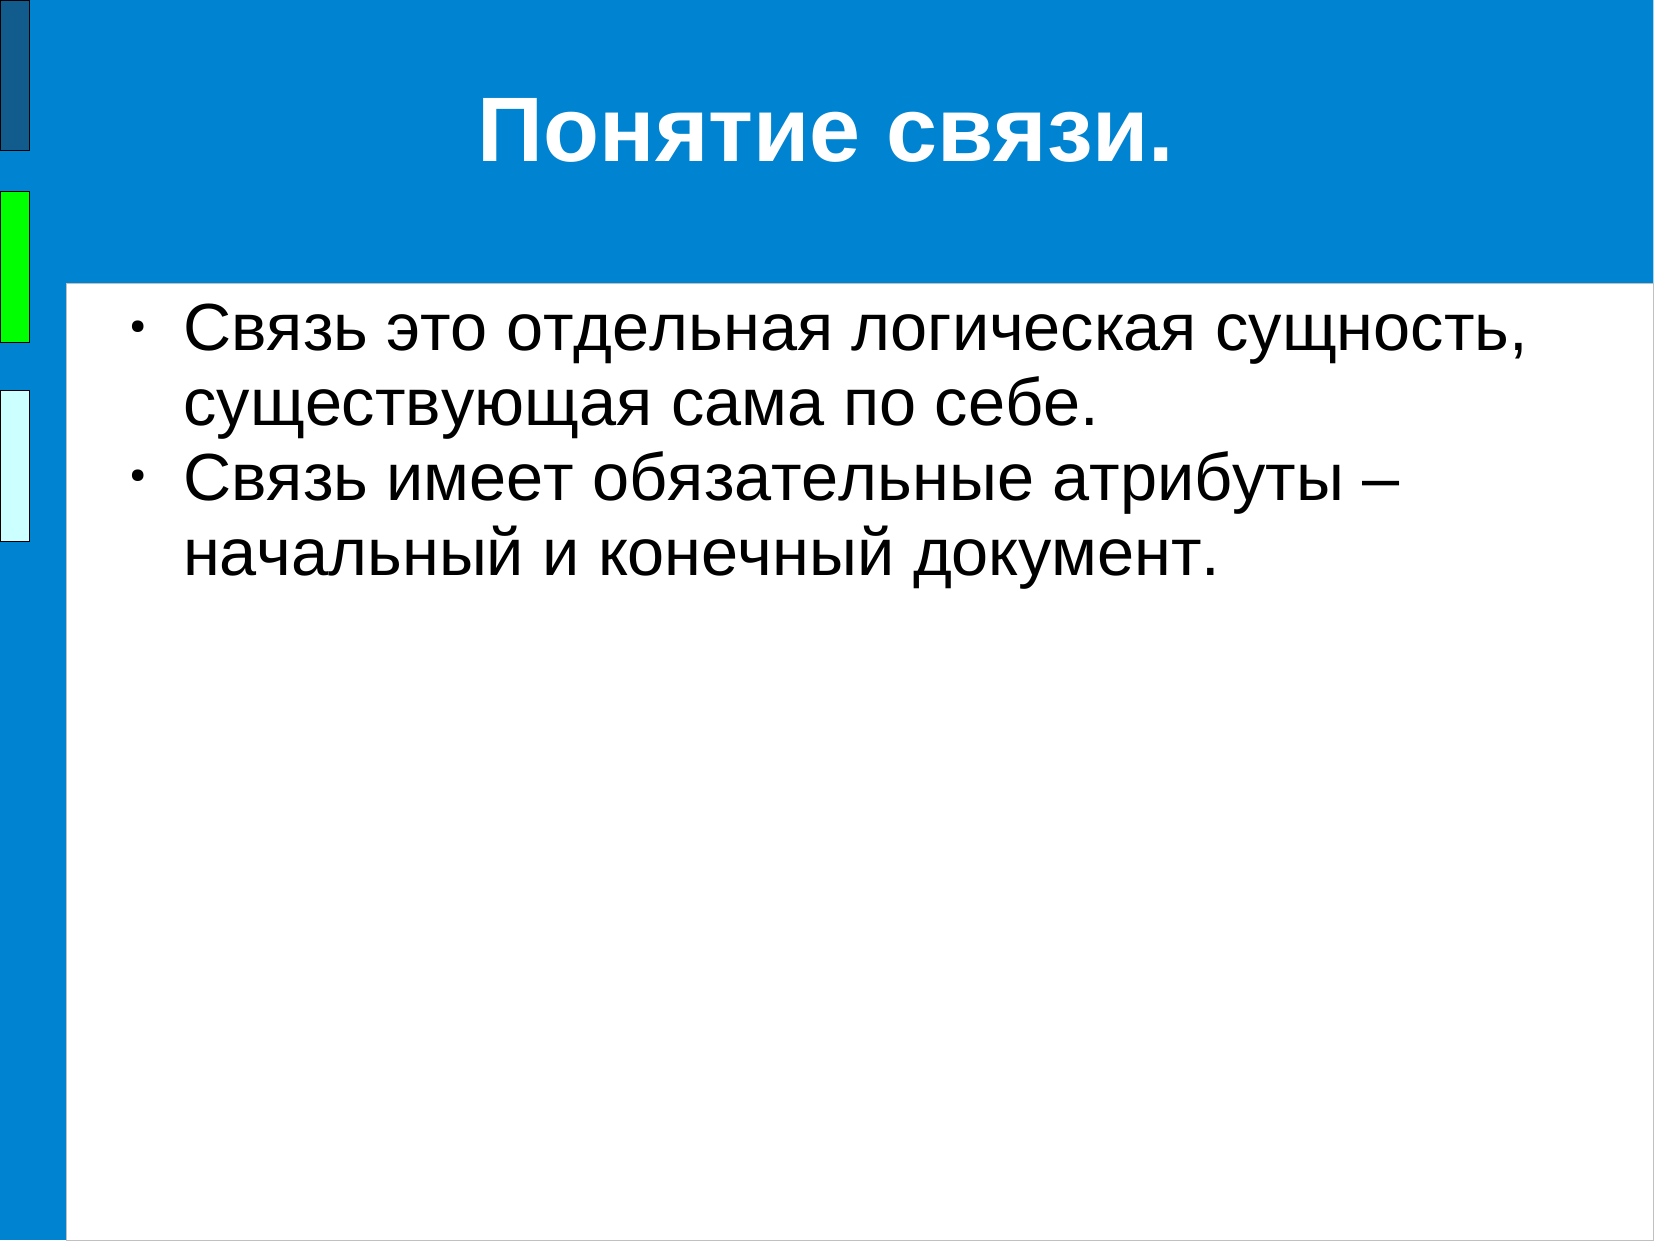

# Понятие связи.
Связь это отдельная логическая сущность, существующая сама по себе.
Связь имеет обязательные атрибуты – начальный и конечный документ.
ООО "Альфа-Интегрум", 2013г.